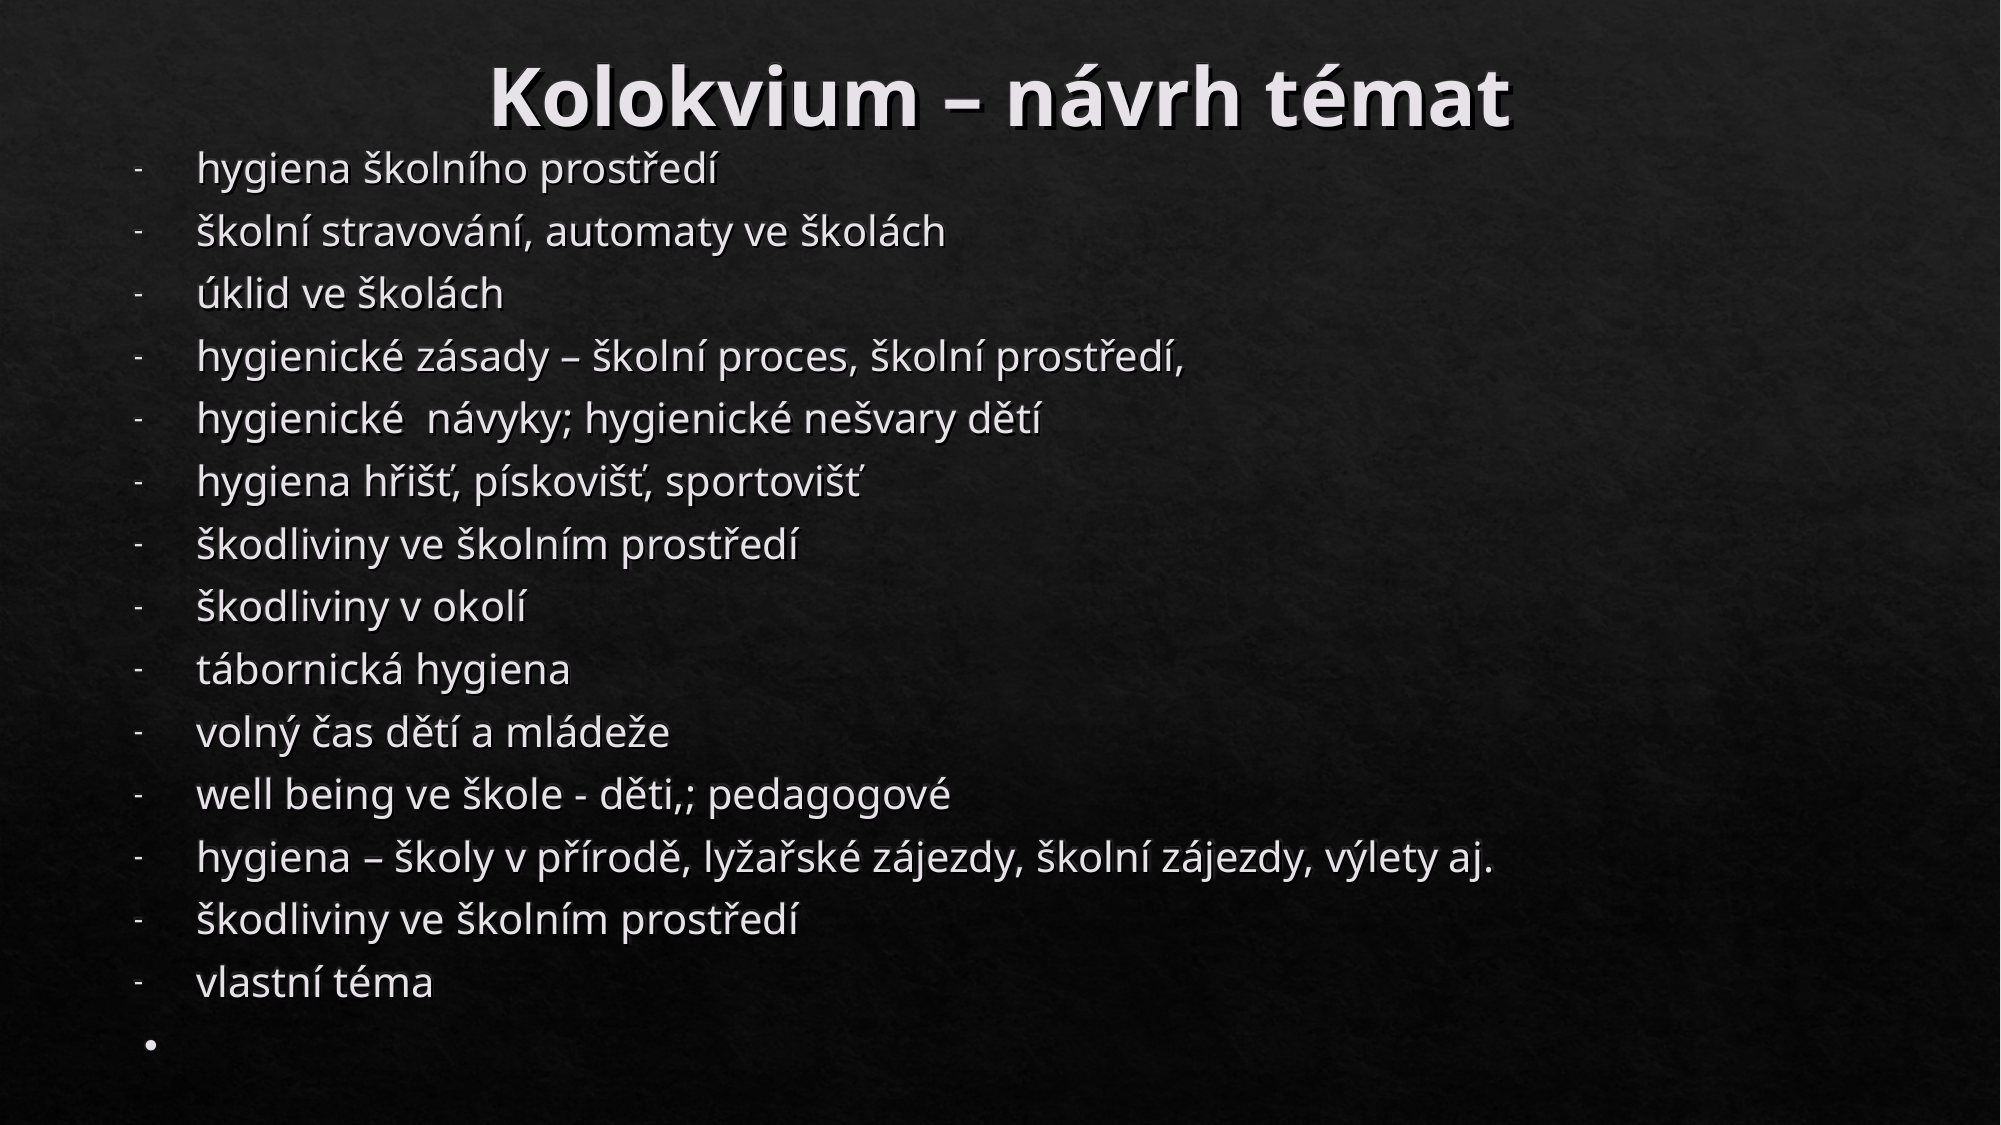

# Kolokvium – návrh témat
hygiena školního prostředí
školní stravování, automaty ve školách
úklid ve školách
hygienické zásady – školní proces, školní prostředí,
hygienické návyky; hygienické nešvary dětí
hygiena hřišť, pískovišť, sportovišť
škodliviny ve školním prostředí
škodliviny v okolí
tábornická hygiena
volný čas dětí a mládeže
well being ve škole - děti,; pedagogové
hygiena – školy v přírodě, lyžařské zájezdy, školní zájezdy, výlety aj.
škodliviny ve školním prostředí
vlastní téma